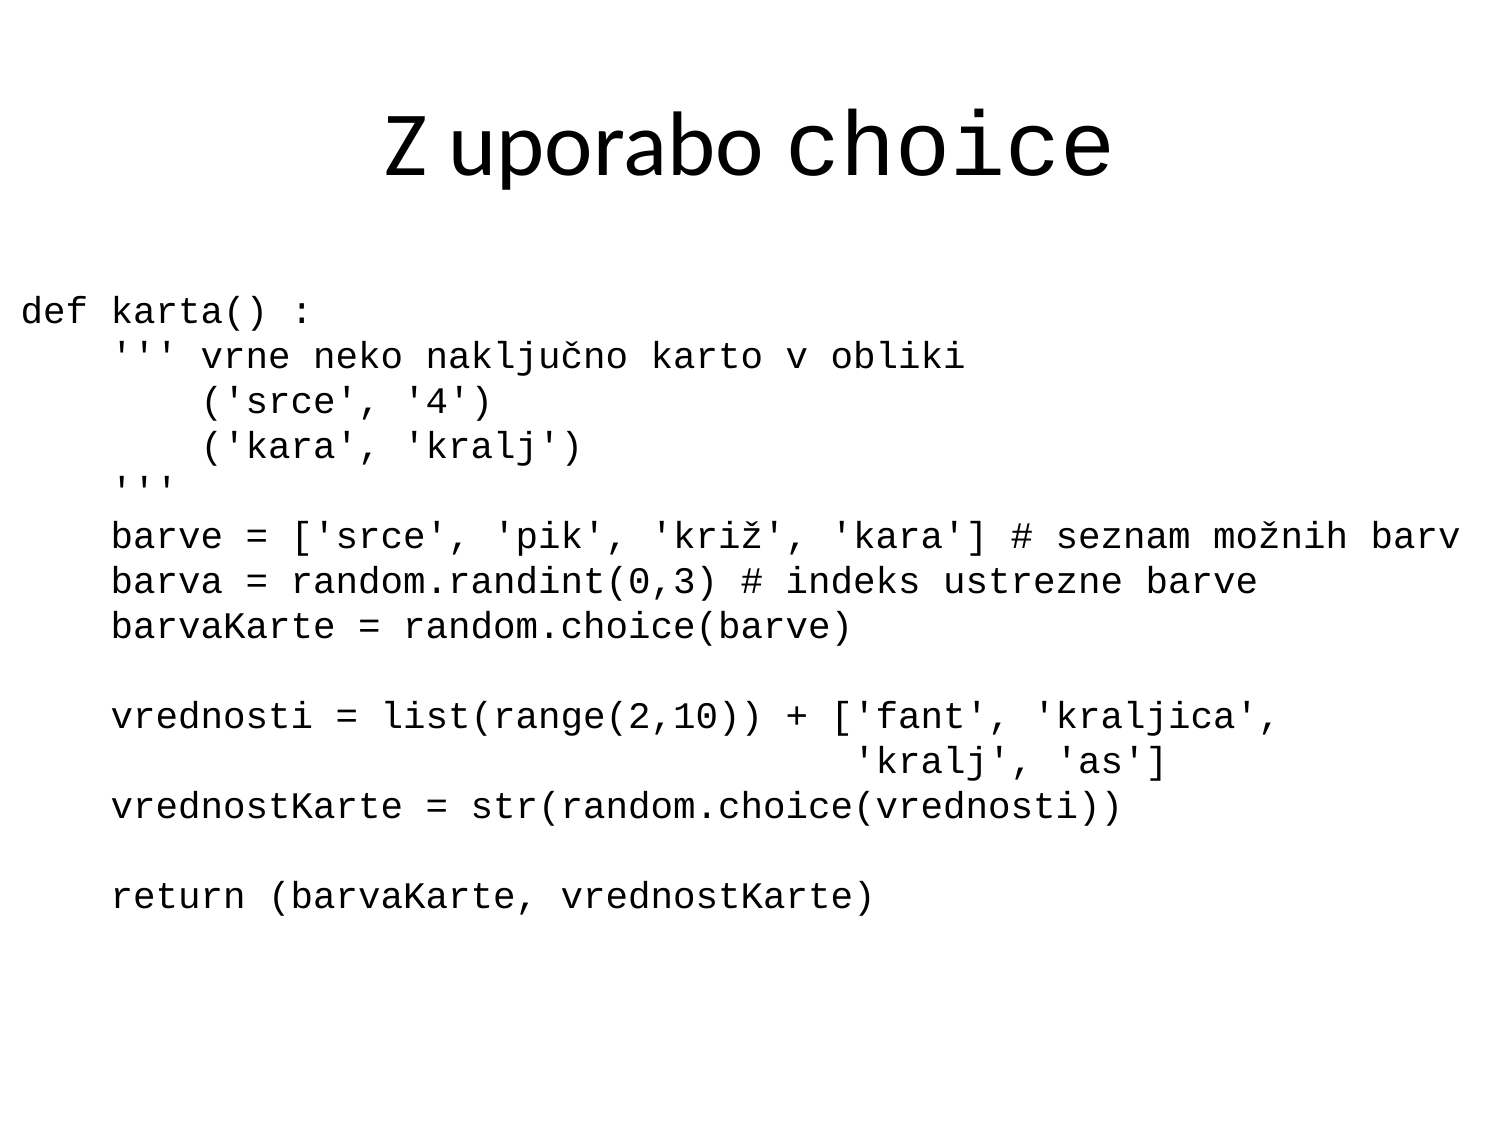

# Z uporabo choice
def karta() :
 ''' vrne neko naključno karto v obliki
 ('srce', '4')
 ('kara', 'kralj')
 '''
 barve = ['srce', 'pik', 'križ', 'kara'] # seznam možnih barv
 barva = random.randint(0,3) # indeks ustrezne barve
 barvaKarte = random.choice(barve)
 vrednosti = list(range(2,10)) + ['fant', 'kraljica',
 'kralj', 'as']
 vrednostKarte = str(random.choice(vrednosti))
 return (barvaKarte, vrednostKarte)